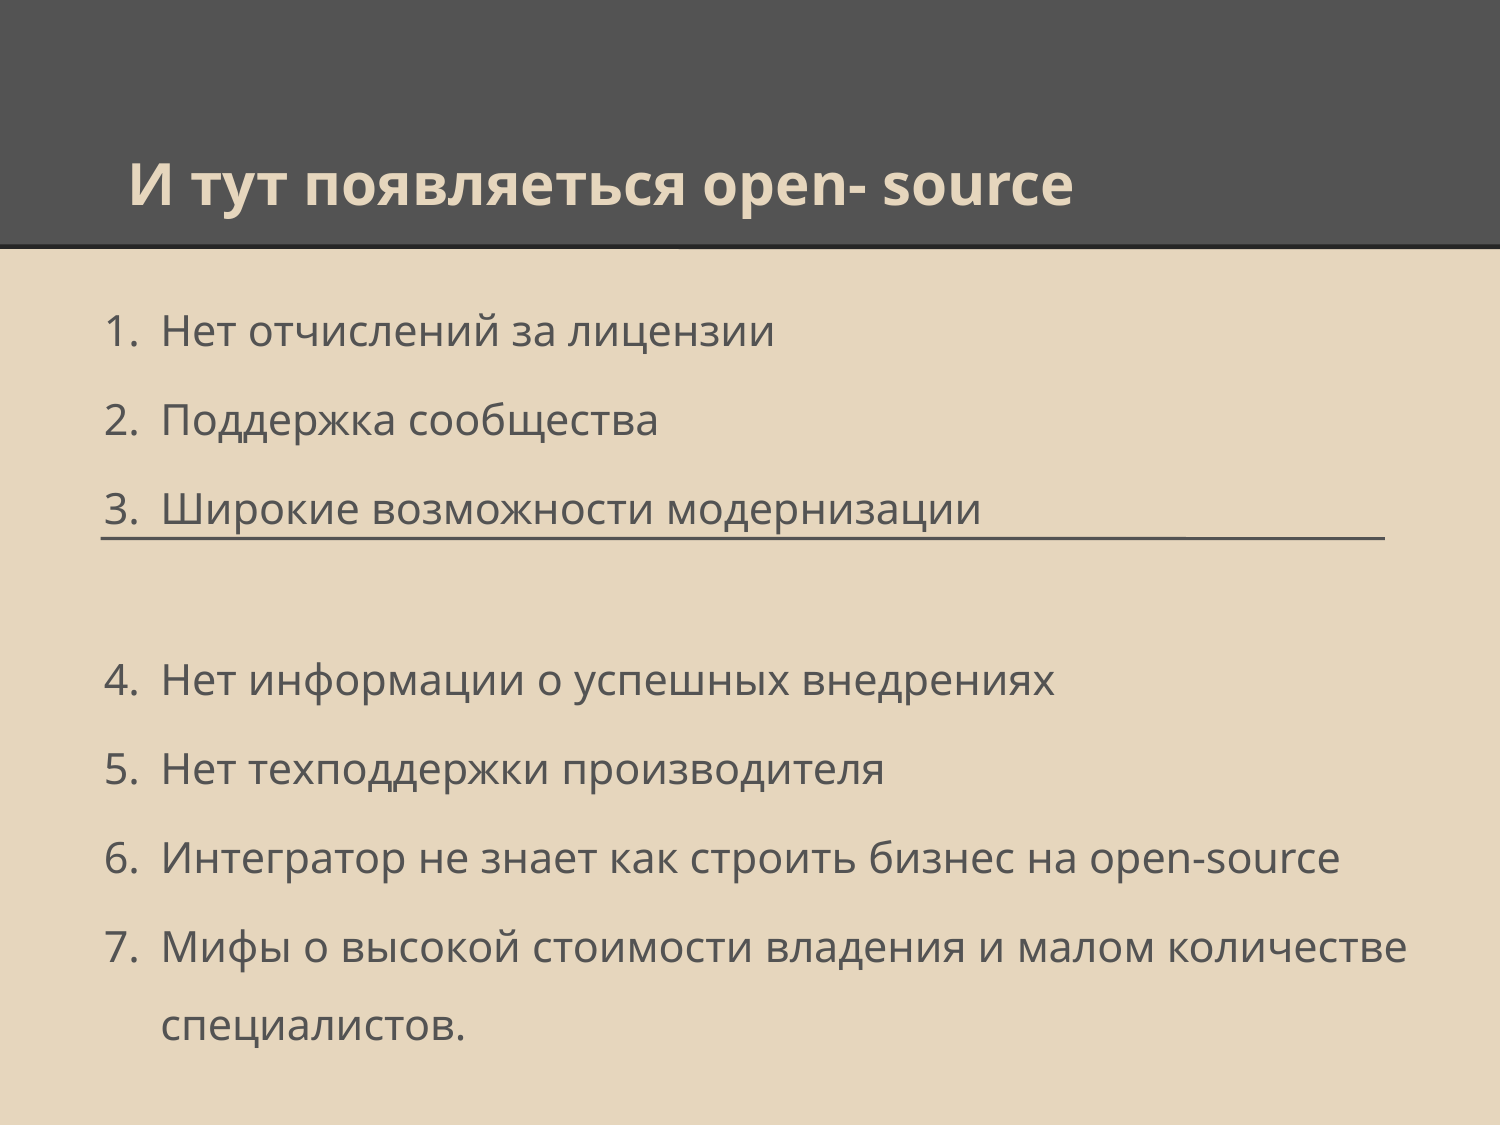

# И тут появляеться open- source
Нет отчислений за лицензии
Поддержка сообщества
Широкие возможности модернизации
Нет информации о успешных внедрениях
Нет техподдержки производителя
Интегратор не знает как строить бизнес на open-source
Мифы о высокой стоимости владения и малом количестве специалистов.